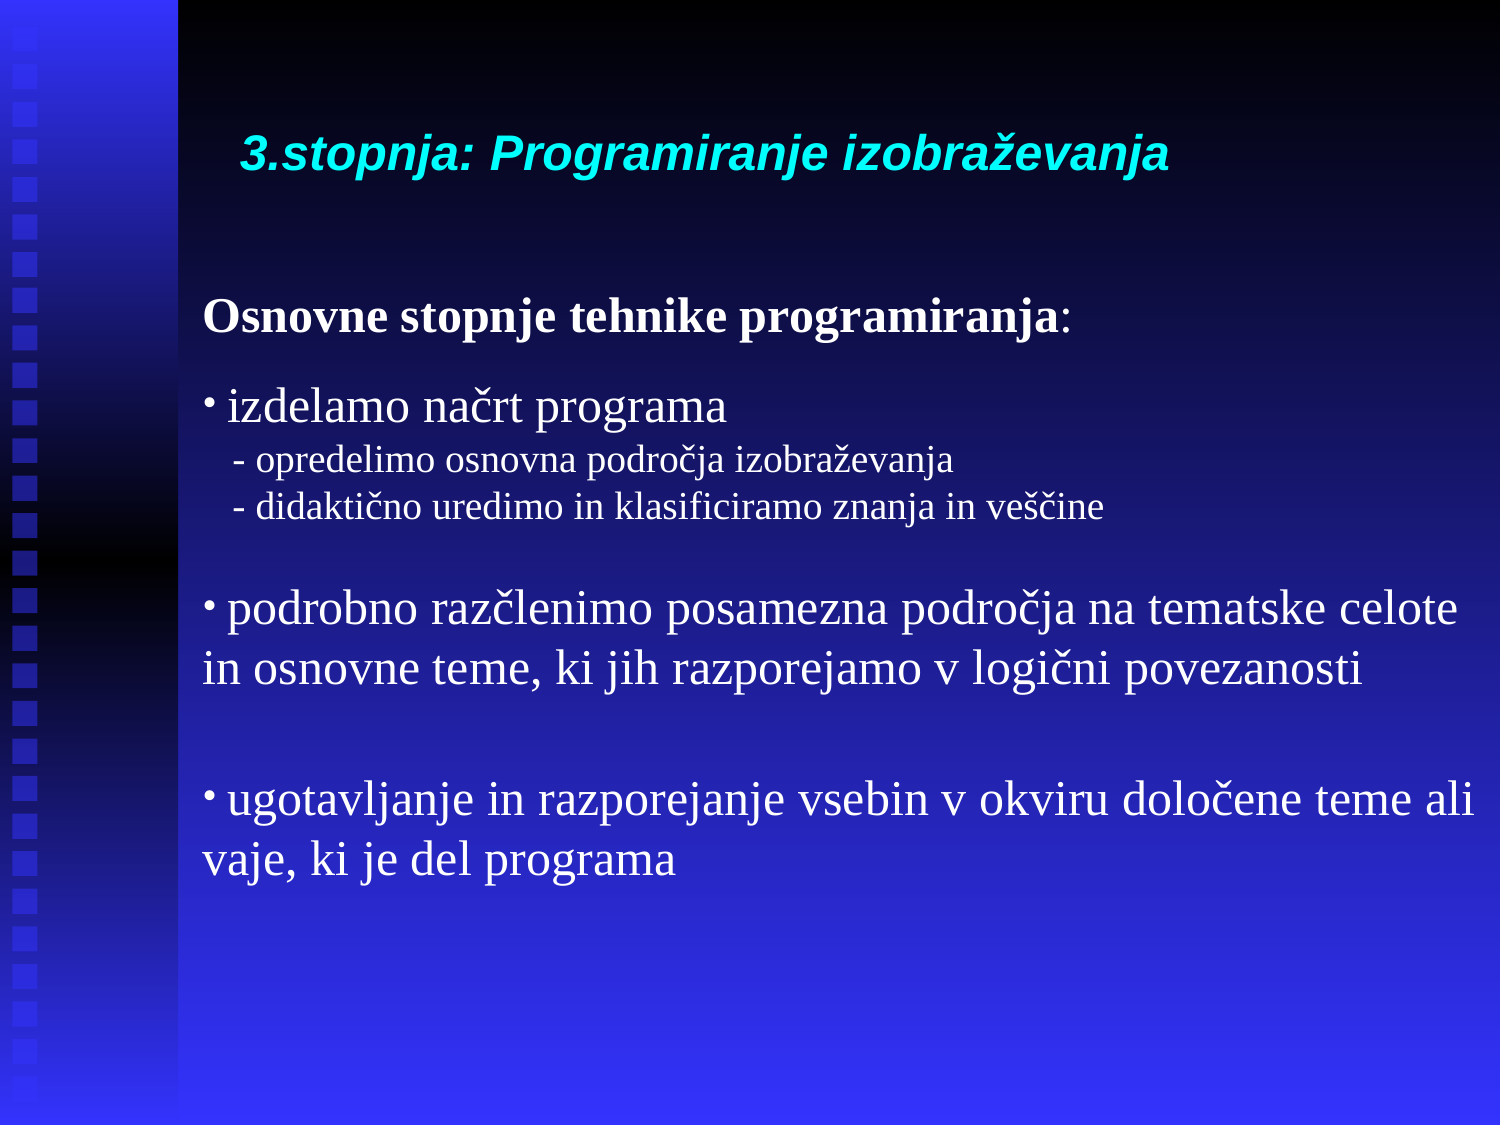

3.stopnja: Programiranje izobraževanja
Osnovne stopnje tehnike programiranja:
 izdelamo načrt programa
 - opredelimo osnovna področja izobraževanja
 - didaktično uredimo in klasificiramo znanja in veščine
 podrobno razčlenimo posamezna področja na tematske celote in osnovne teme, ki jih razporejamo v logični povezanosti
 ugotavljanje in razporejanje vsebin v okviru določene teme ali vaje, ki je del programa